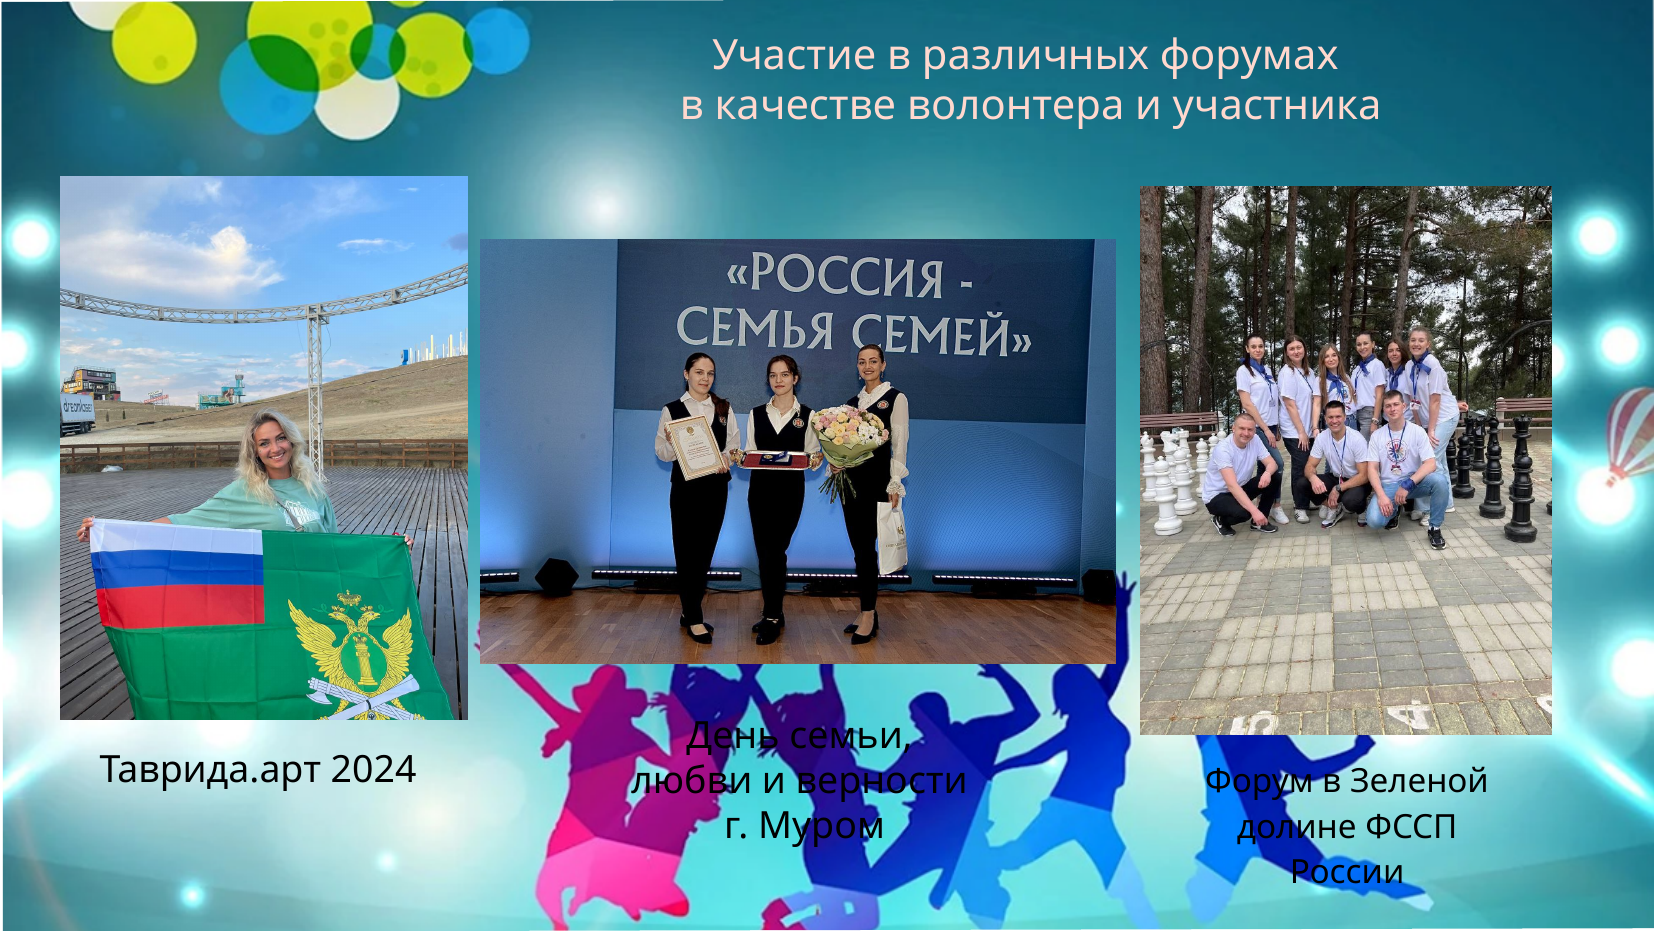

Участие в различных форумах
в качестве волонтера и участника
День семьи,
любви и верности
г. Муром
Таврида.арт 2024
Форум в Зеленой долине ФССП России